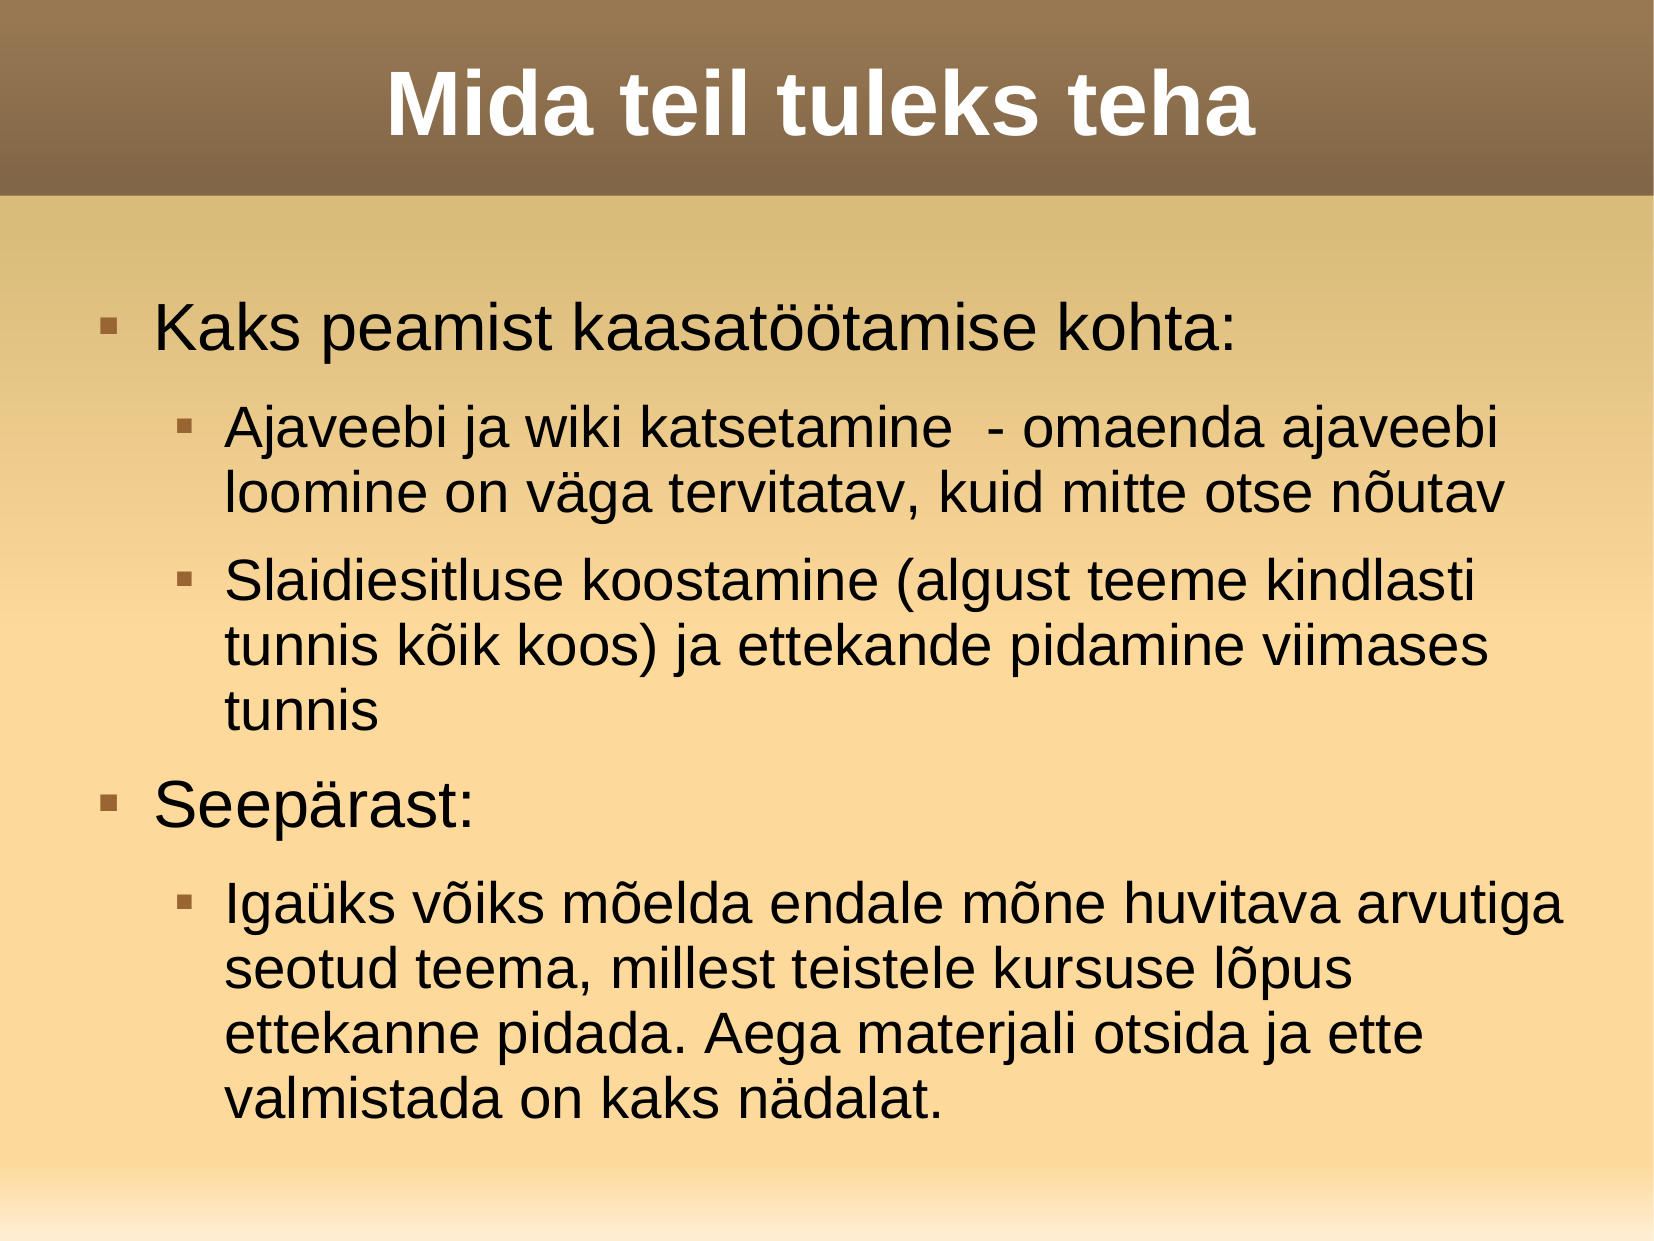

# Mida teil tuleks teha
Kaks peamist kaasatöötamise kohta:
Ajaveebi ja wiki katsetamine - omaenda ajaveebi loomine on väga tervitatav, kuid mitte otse nõutav
Slaidiesitluse koostamine (algust teeme kindlasti tunnis kõik koos) ja ettekande pidamine viimases tunnis
Seepärast:
Igaüks võiks mõelda endale mõne huvitava arvutiga seotud teema, millest teistele kursuse lõpus ettekanne pidada. Aega materjali otsida ja ette valmistada on kaks nädalat.